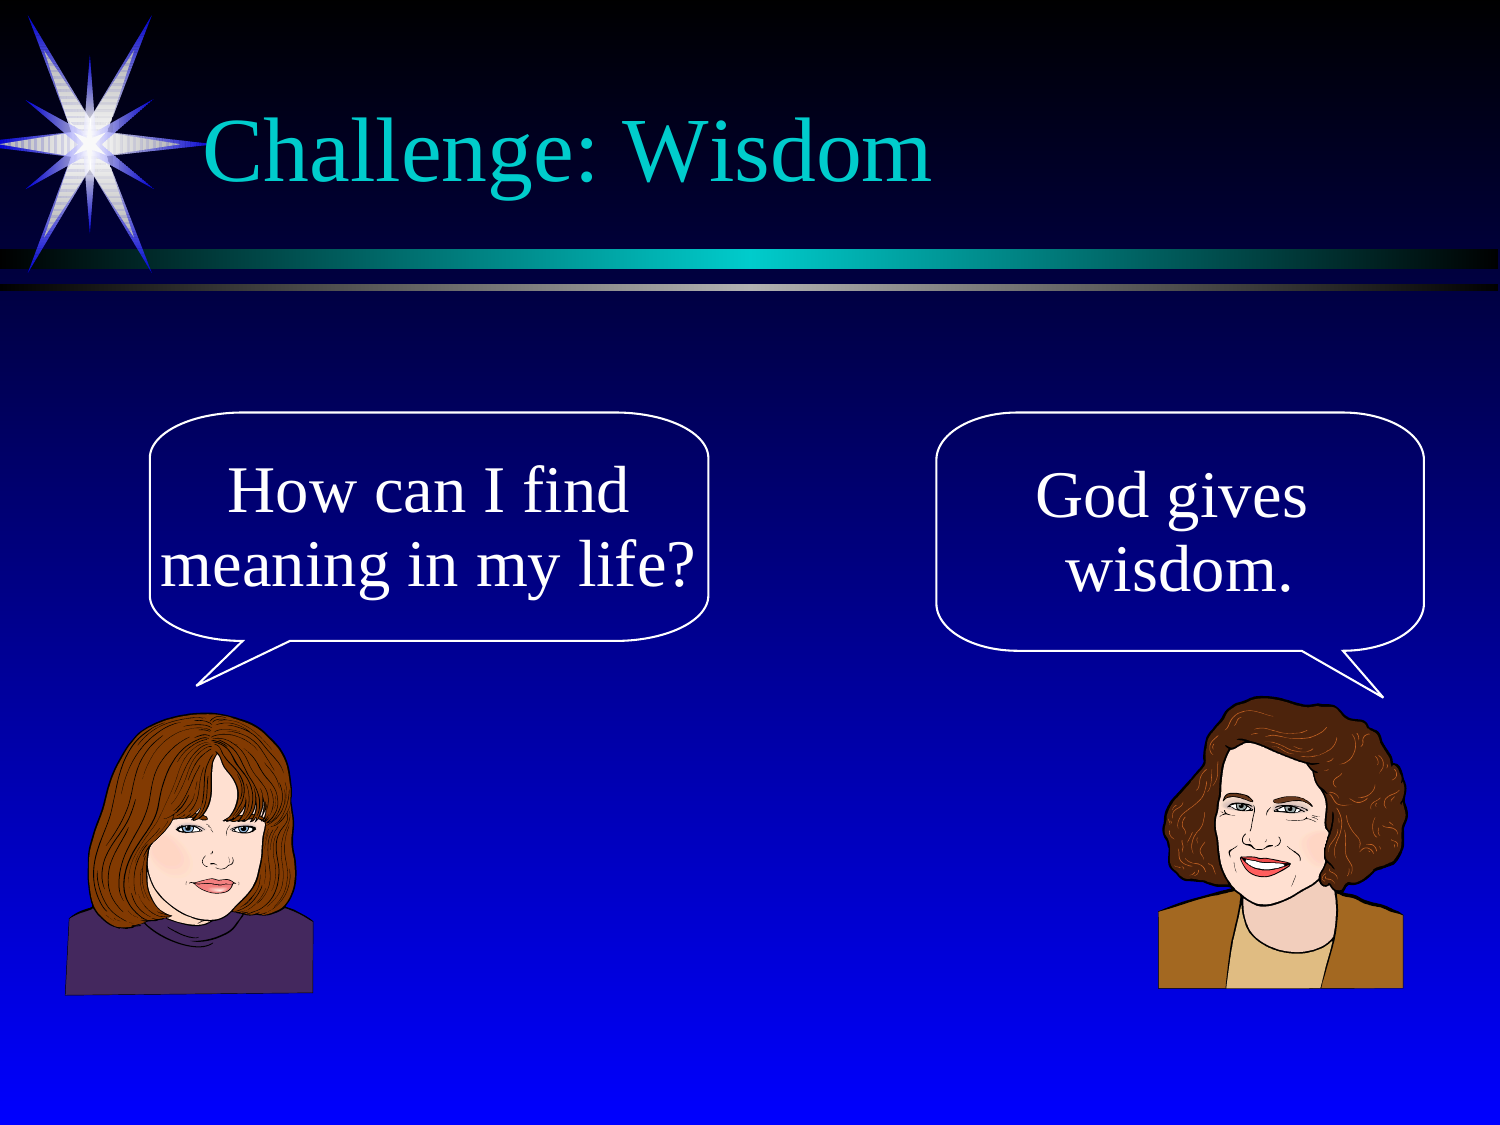

# Challenge: Wisdom
How can I find
meaning in my life?
God gives
wisdom.